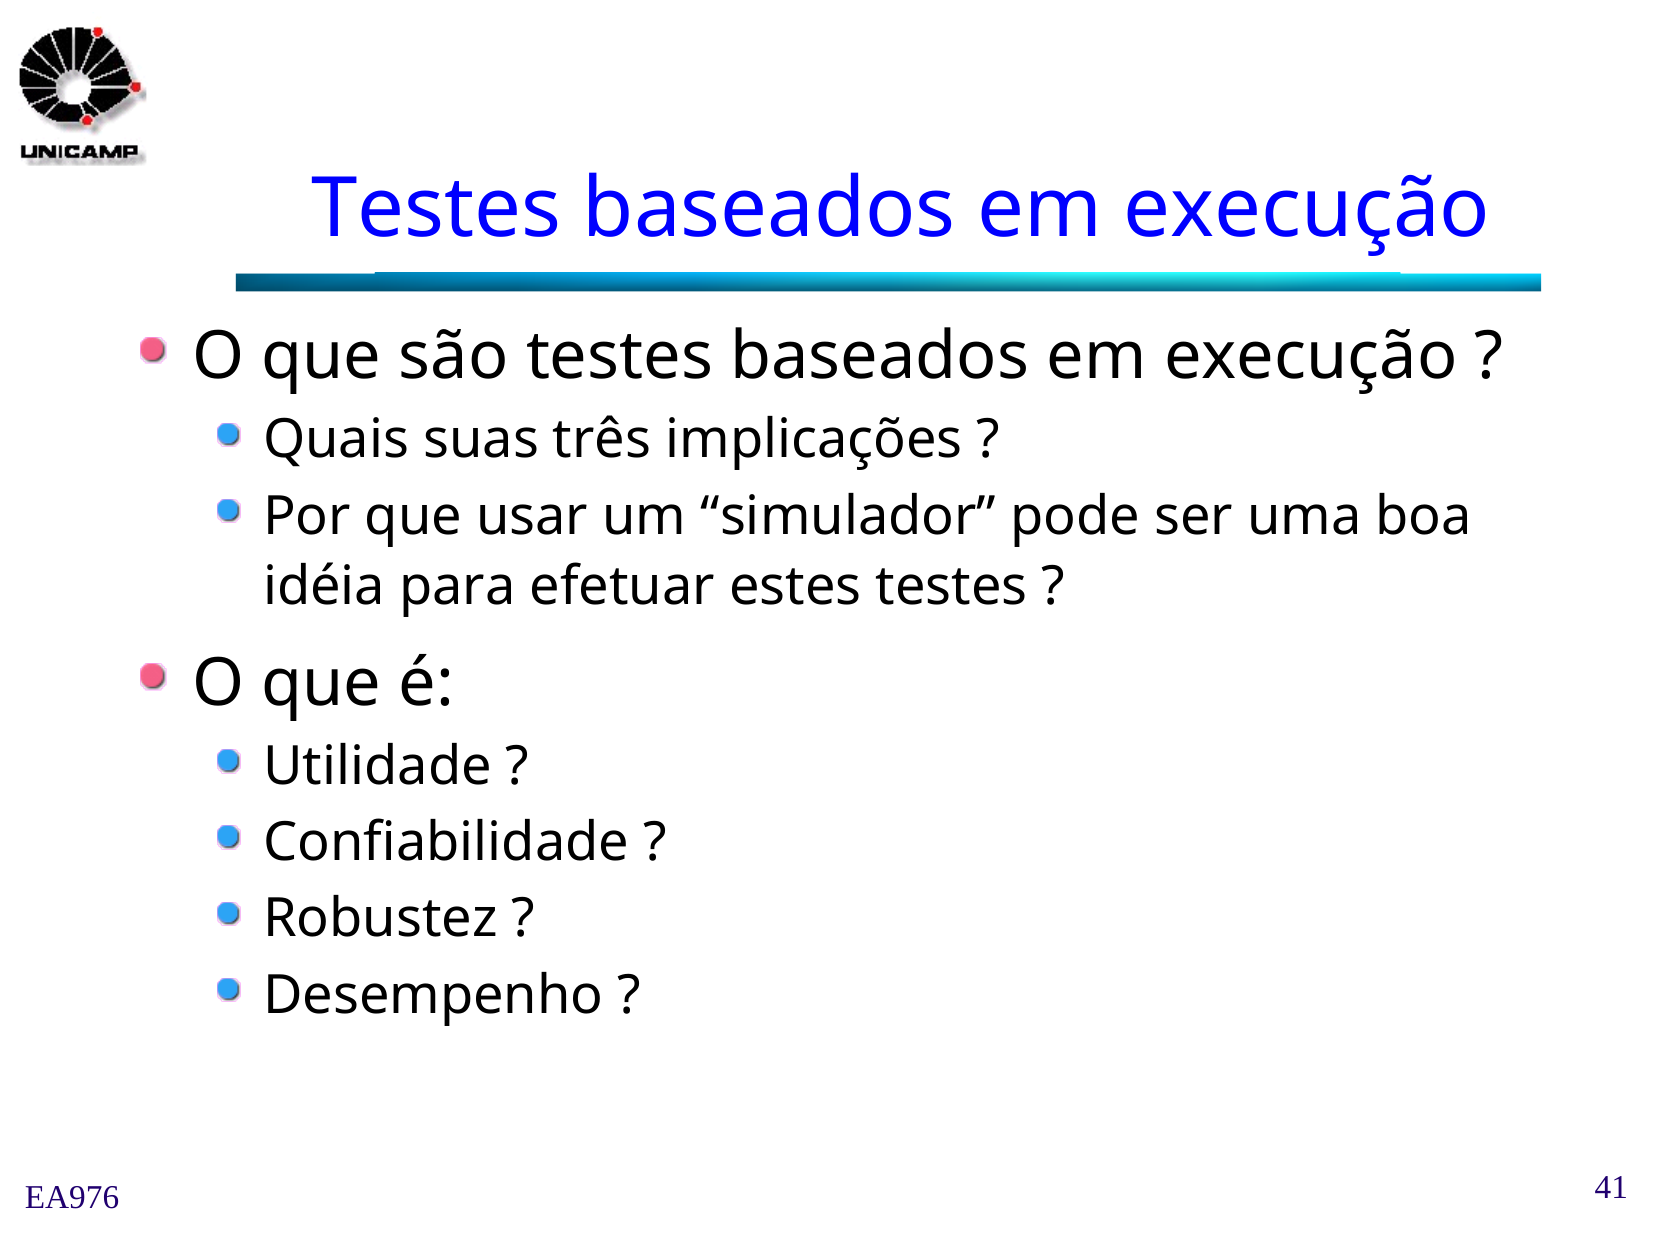

# Testes baseados em execução
O que são testes baseados em execução ?
Quais suas três implicações ?
Por que usar um “simulador” pode ser uma boa idéia para efetuar estes testes ?
O que é:
Utilidade ?
Confiabilidade ?
Robustez ?
Desempenho ?
41